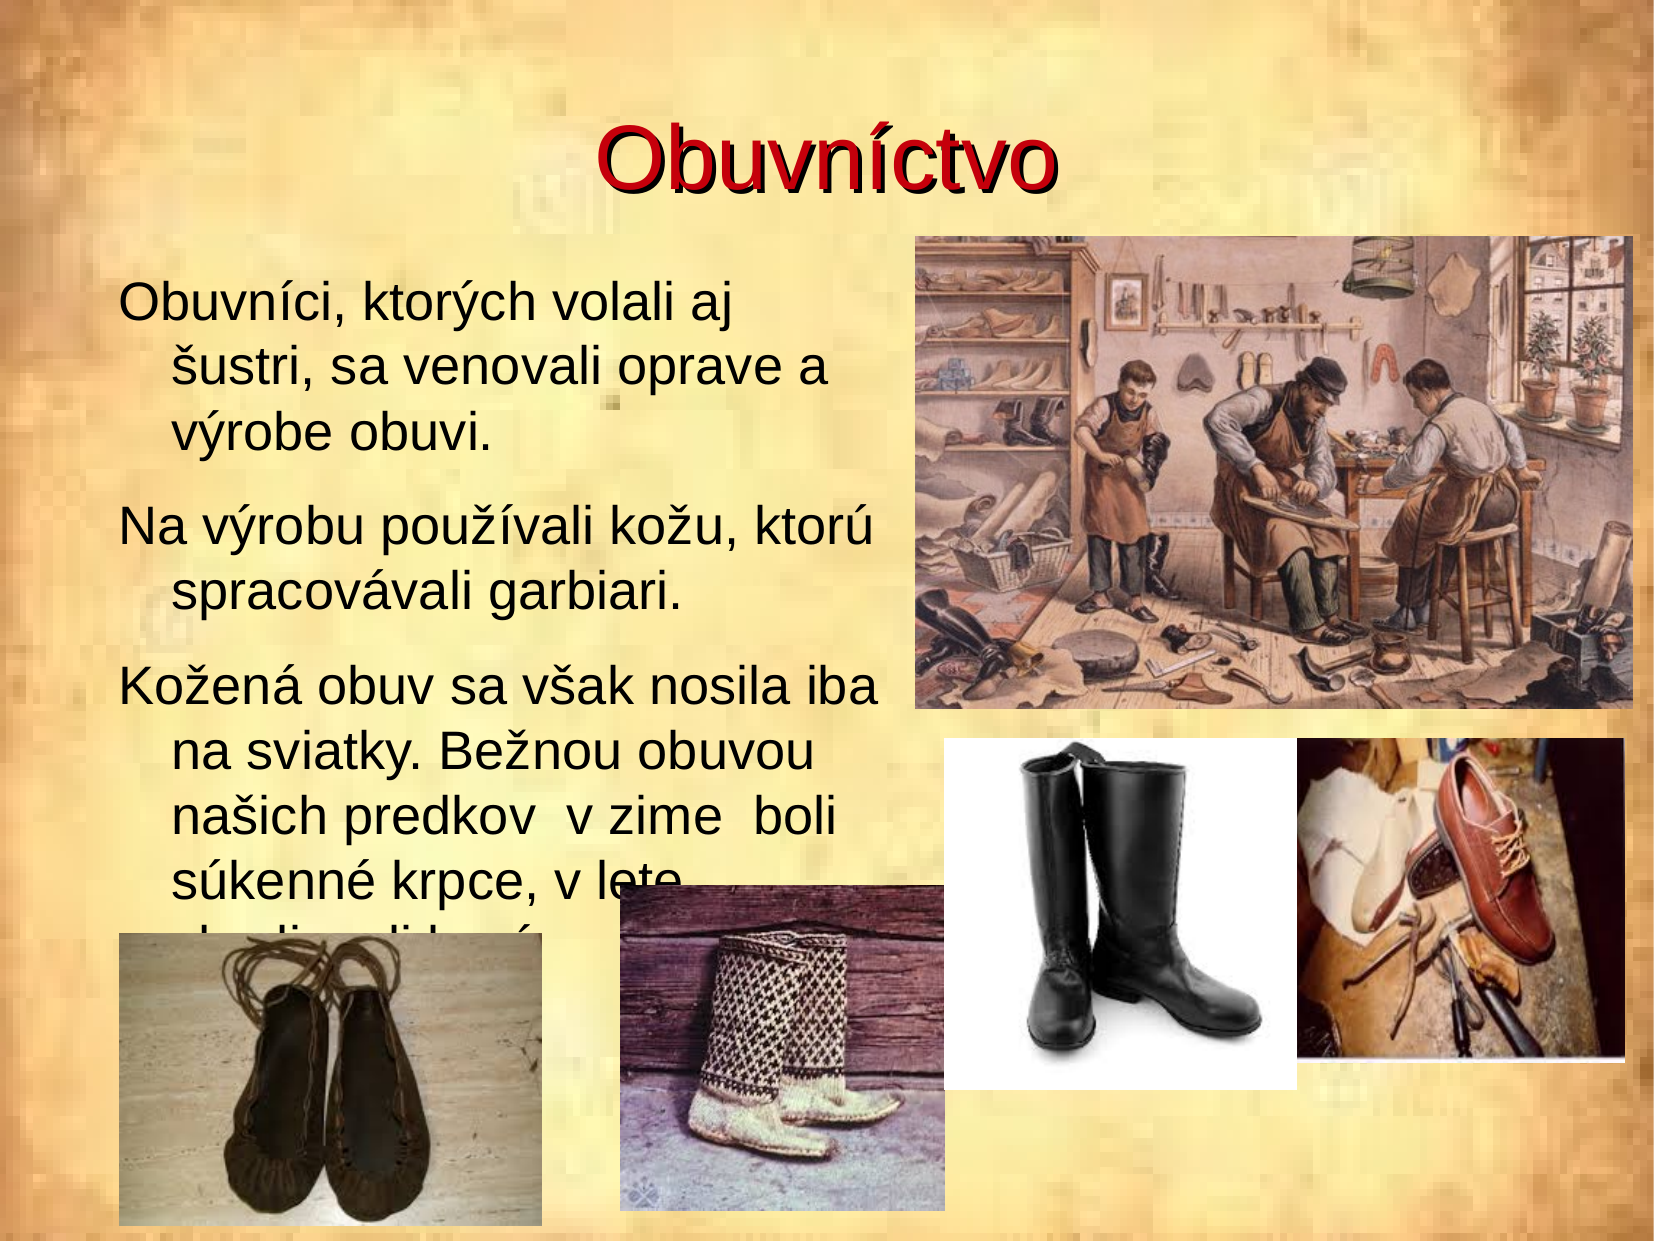

# Obuvníctvo
Obuvníci, ktorých volali aj šustri, sa venovali oprave a výrobe obuvi.
Na výrobu používali kožu, ktorú spracovávali garbiari.
Kožená obuv sa však nosila iba na sviatky. Bežnou obuvou našich predkov v zime boli súkenné krpce, v lete chodievali bosí.